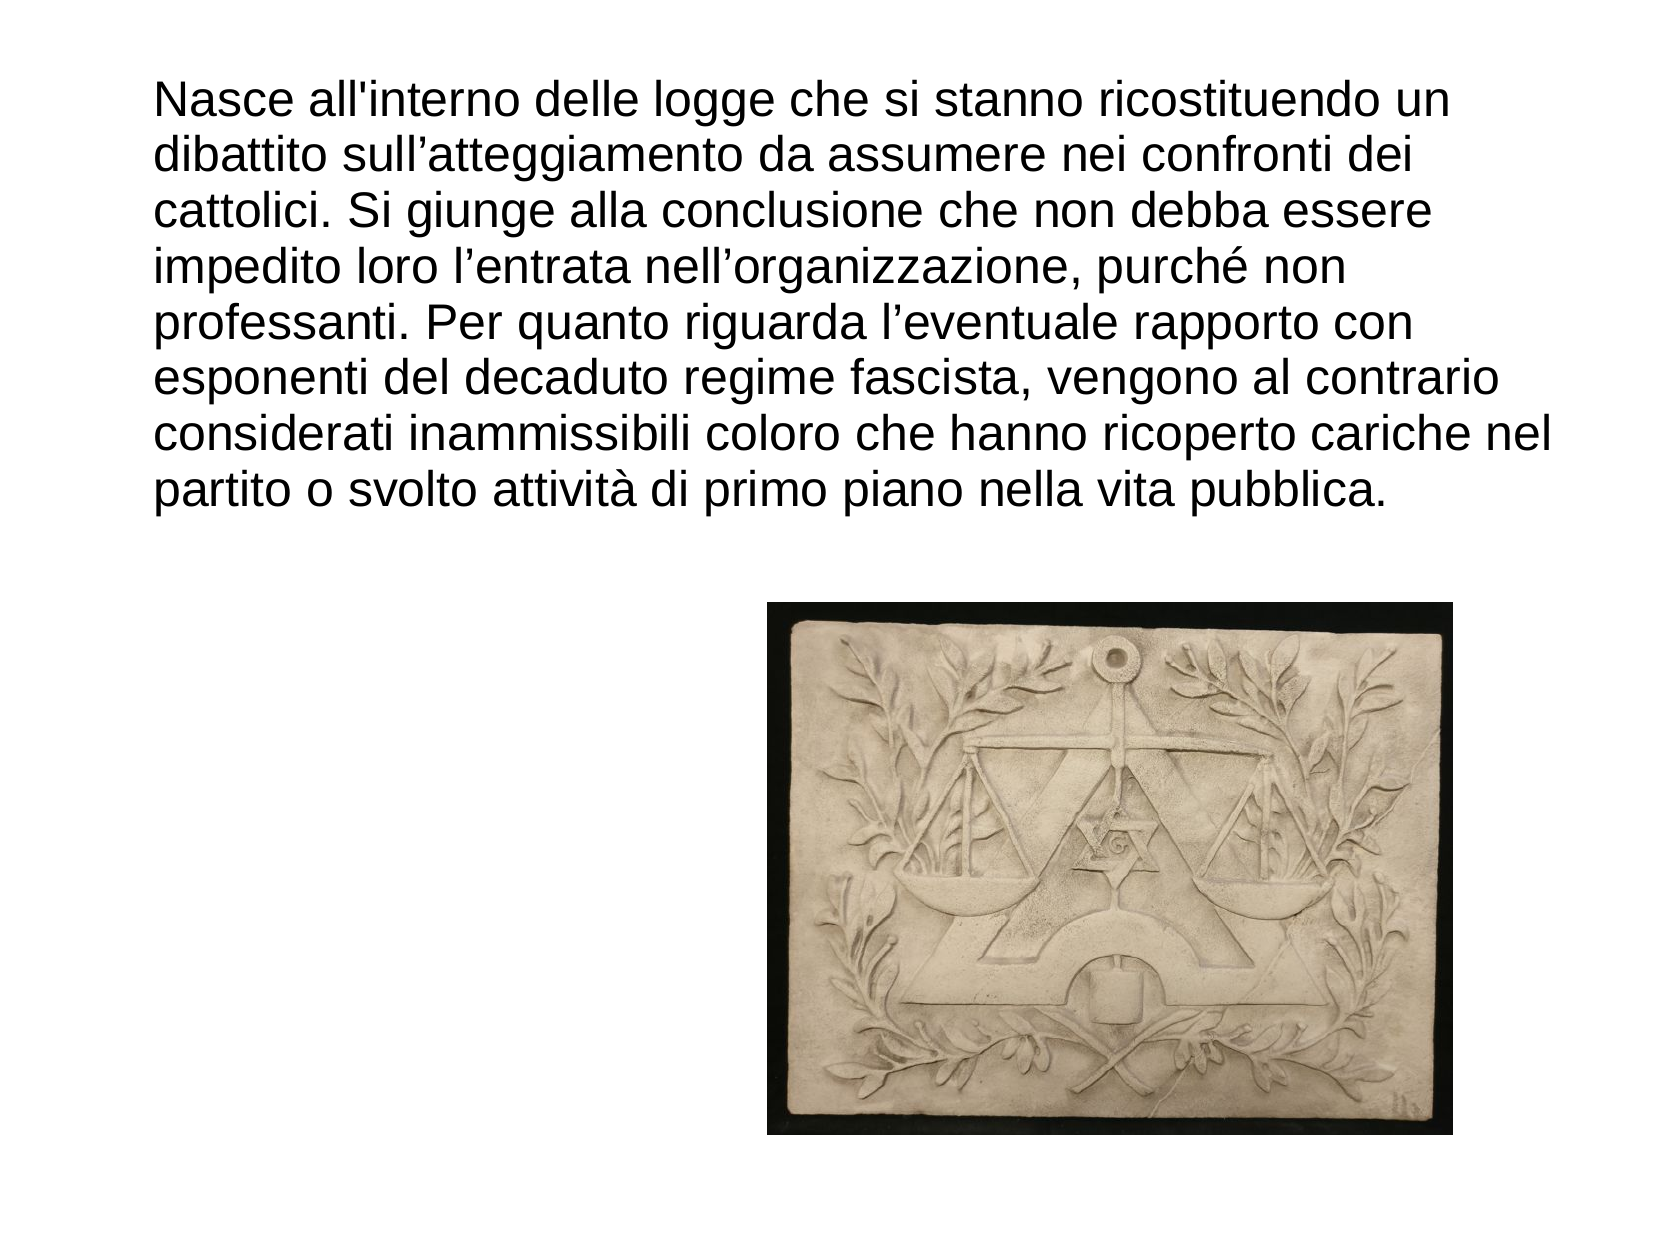

# Nasce all'interno delle logge che si stanno ricostituendo un dibattito sull’atteggiamento da assumere nei confronti dei cattolici. Si giunge alla conclusione che non debba essere impedito loro l’entrata nell’organizzazione, purché non professanti. Per quanto riguarda l’eventuale rapporto con esponenti del decaduto regime fascista, vengono al contrario considerati inammissibili coloro che hanno ricoperto cariche nel partito o svolto attività di primo piano nella vita pubblica.